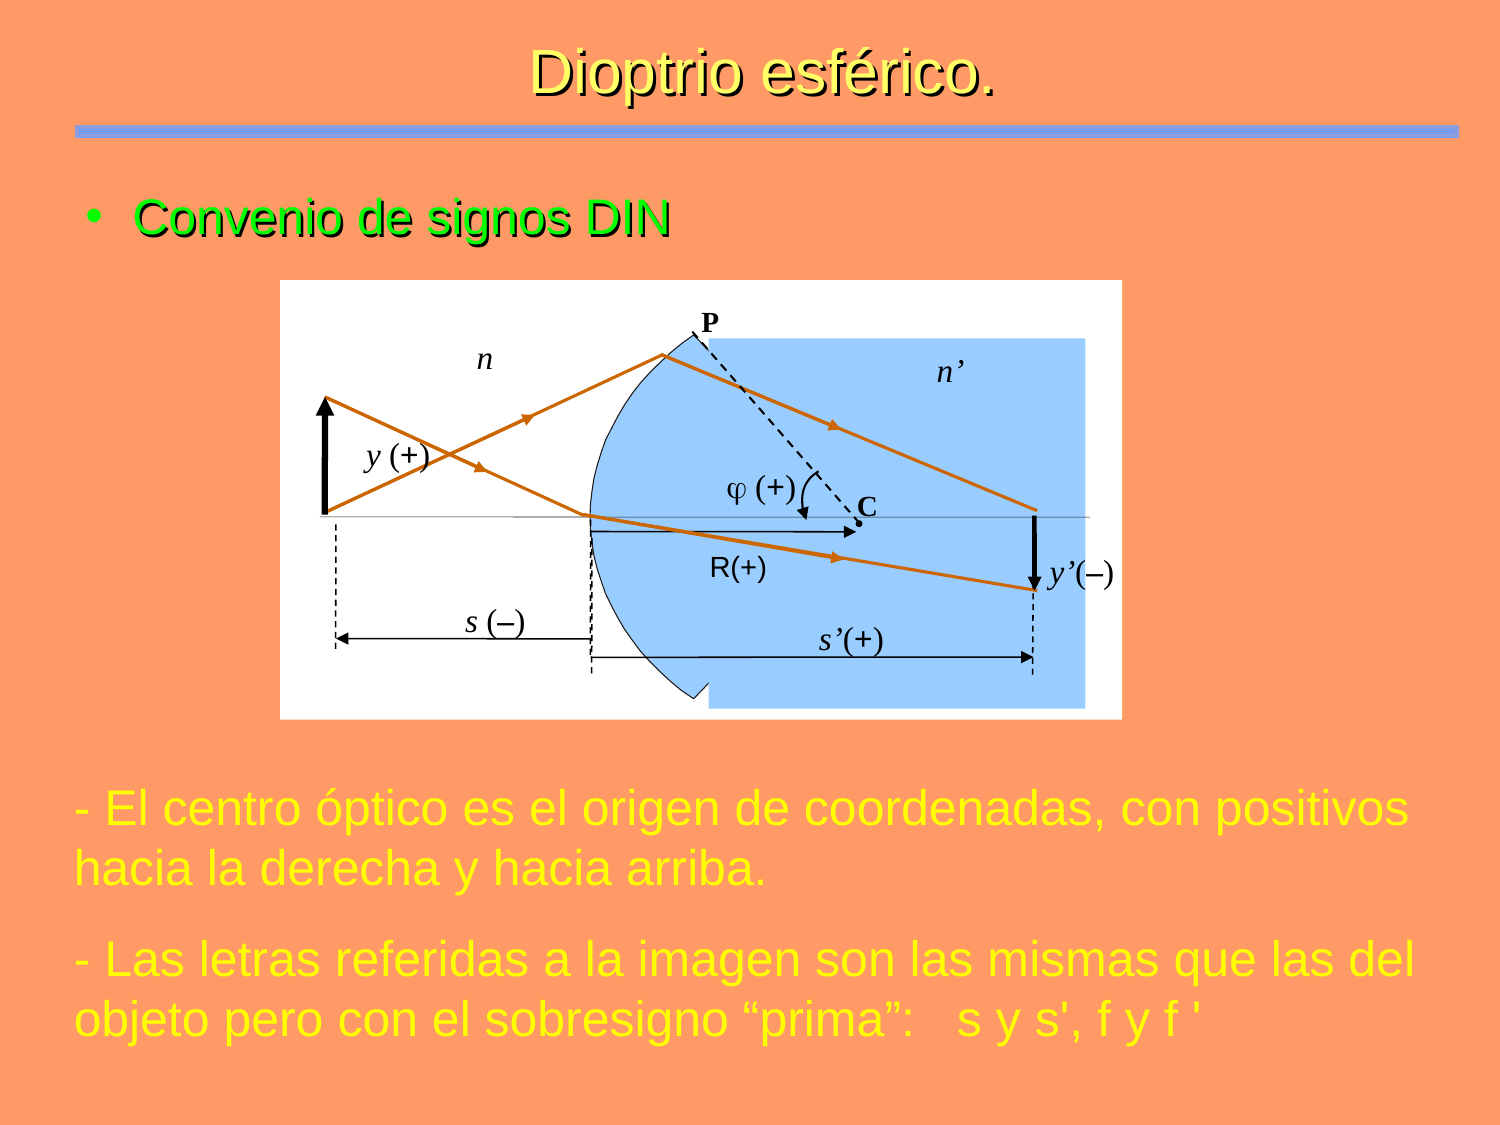

Dioptrio esférico.
Convenio de signos DIN
n
n’
P
C
 (+)
y (+)
R(+)
s (–)
s’(+)
y’(–)
- El centro óptico es el origen de coordenadas, con positivos hacia la derecha y hacia arriba.
- Las letras referidas a la imagen son las mismas que las del objeto pero con el sobresigno “prima”: s y s', f y f '